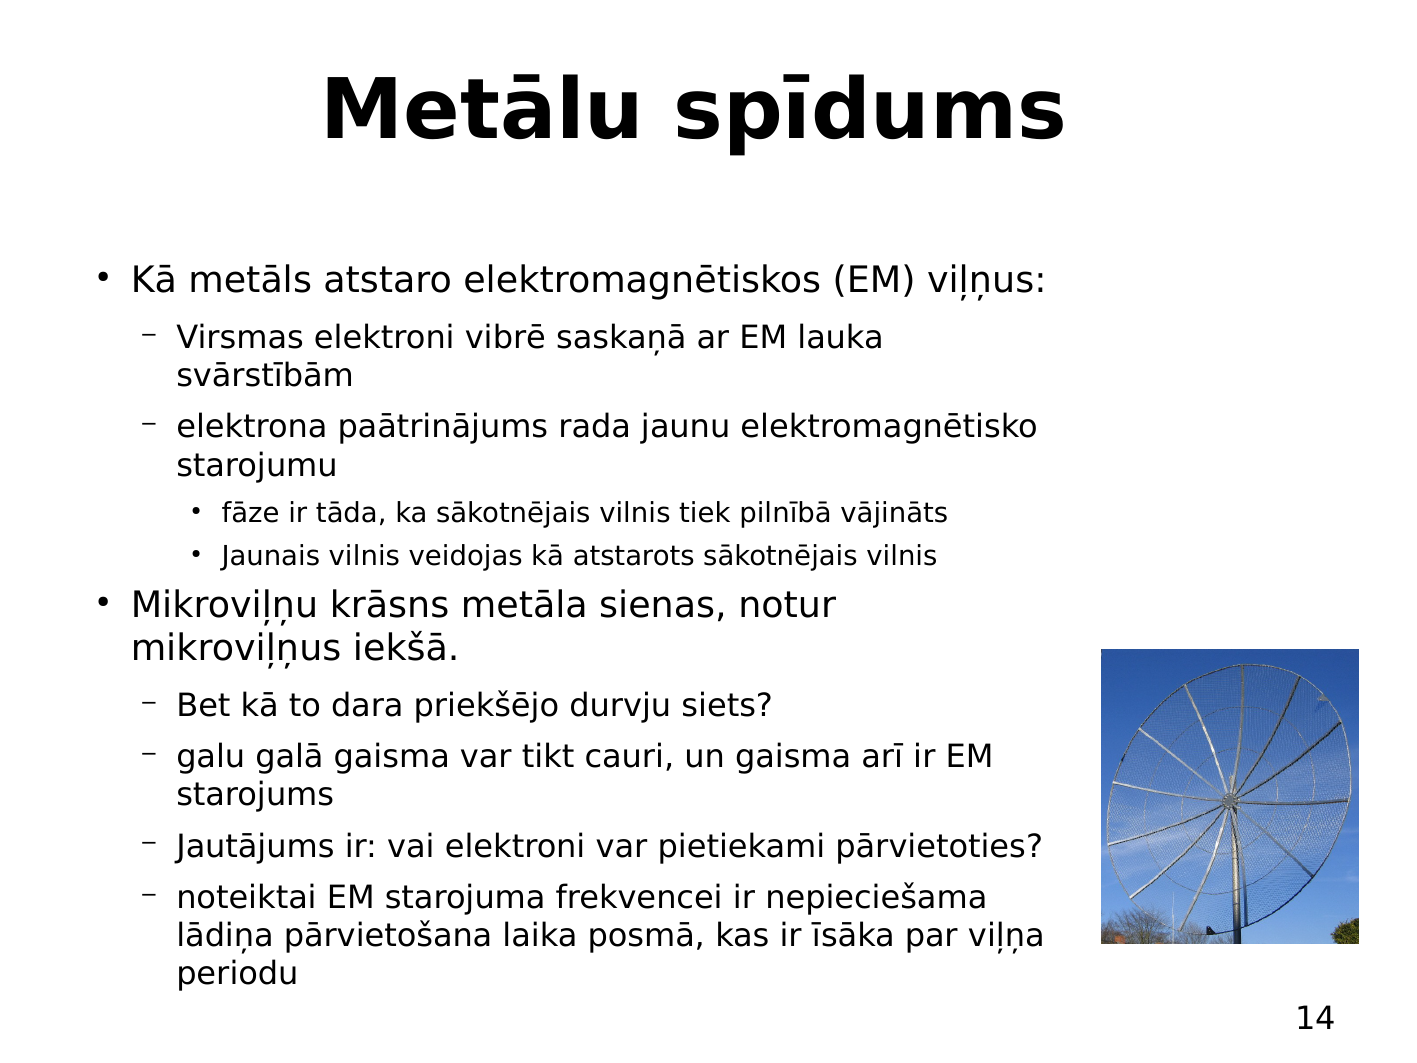

# Metālu spīdums
Kā metāls atstaro elektromagnētiskos (EM) viļņus:
Virsmas elektroni vibrē saskaņā ar EM lauka svārstībām
elektrona paātrinājums rada jaunu elektromagnētisko starojumu
fāze ir tāda, ka sākotnējais vilnis tiek pilnībā vājināts
Jaunais vilnis veidojas kā atstarots sākotnējais vilnis
Mikroviļņu krāsns metāla sienas, notur mikroviļņus iekšā.
Bet kā to dara priekšējo durvju siets?
galu galā gaisma var tikt cauri, un gaisma arī ir EM starojums
Jautājums ir: vai elektroni var pietiekami pārvietoties?
noteiktai EM starojuma frekvencei ir nepieciešama lādiņa pārvietošana laika posmā, kas ir īsāka par viļņa periodu